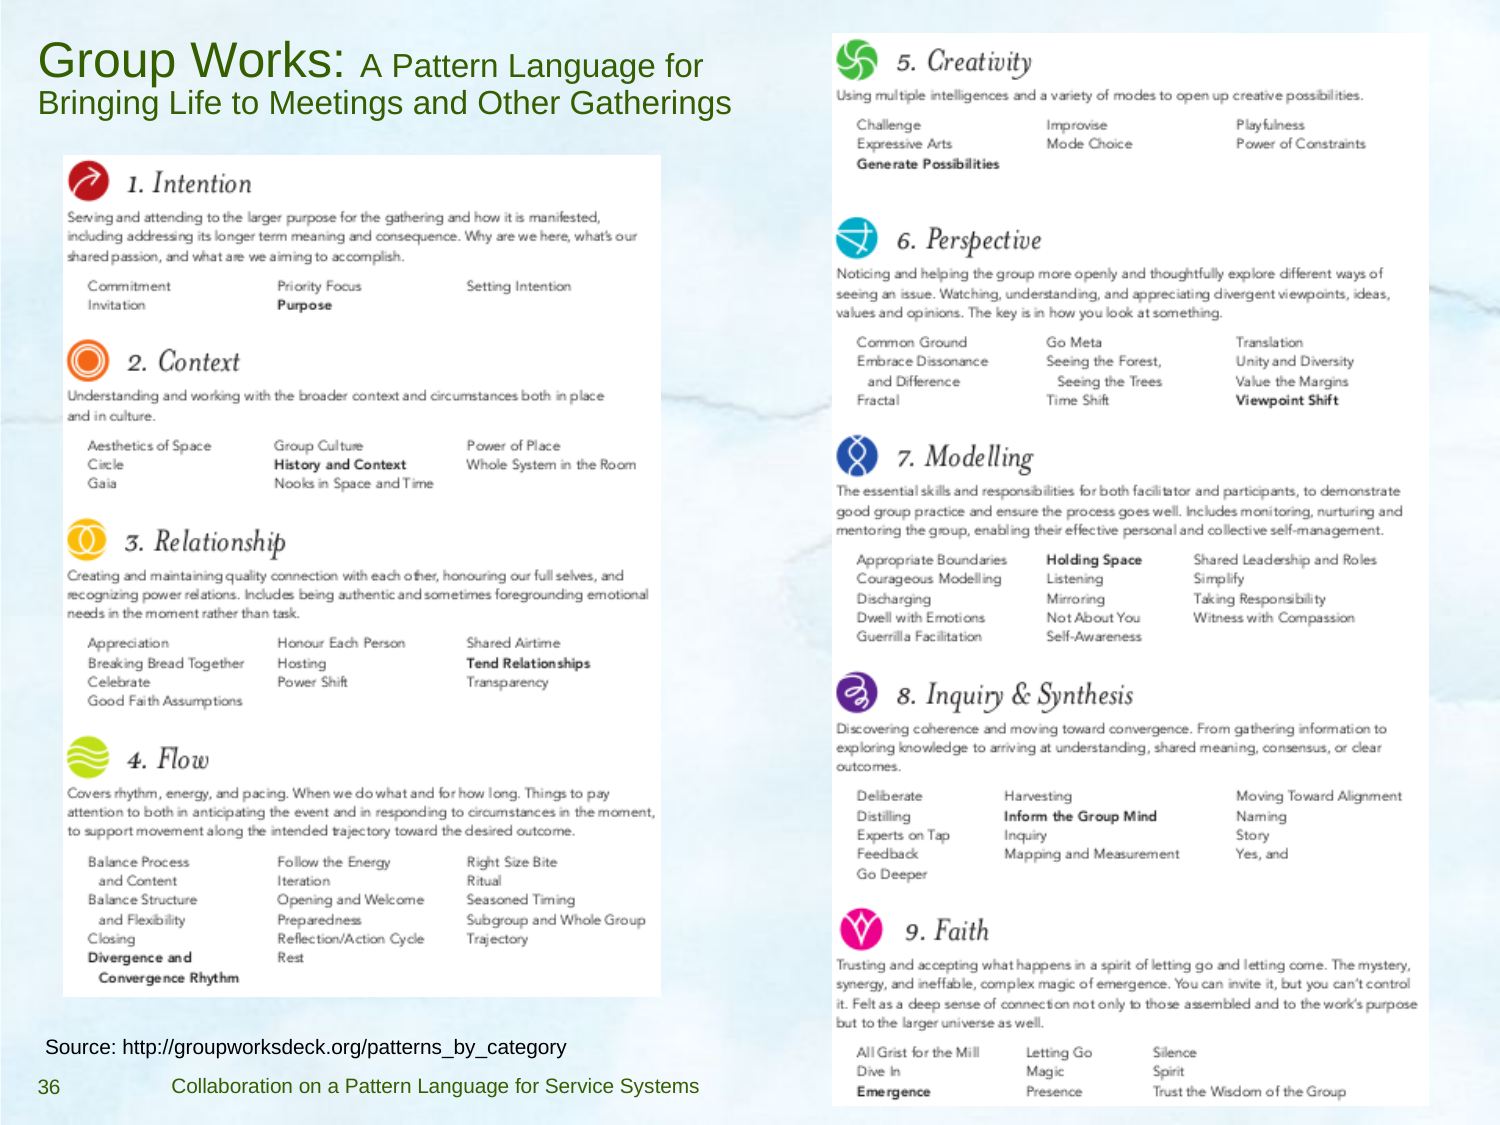

# Group Works: A Pattern Language for Bringing Life to Meetings and Other Gatherings
Source: http://groupworksdeck.org/patterns_by_category
Collaboration on a Pattern Language for Service Systems
January 2014
36